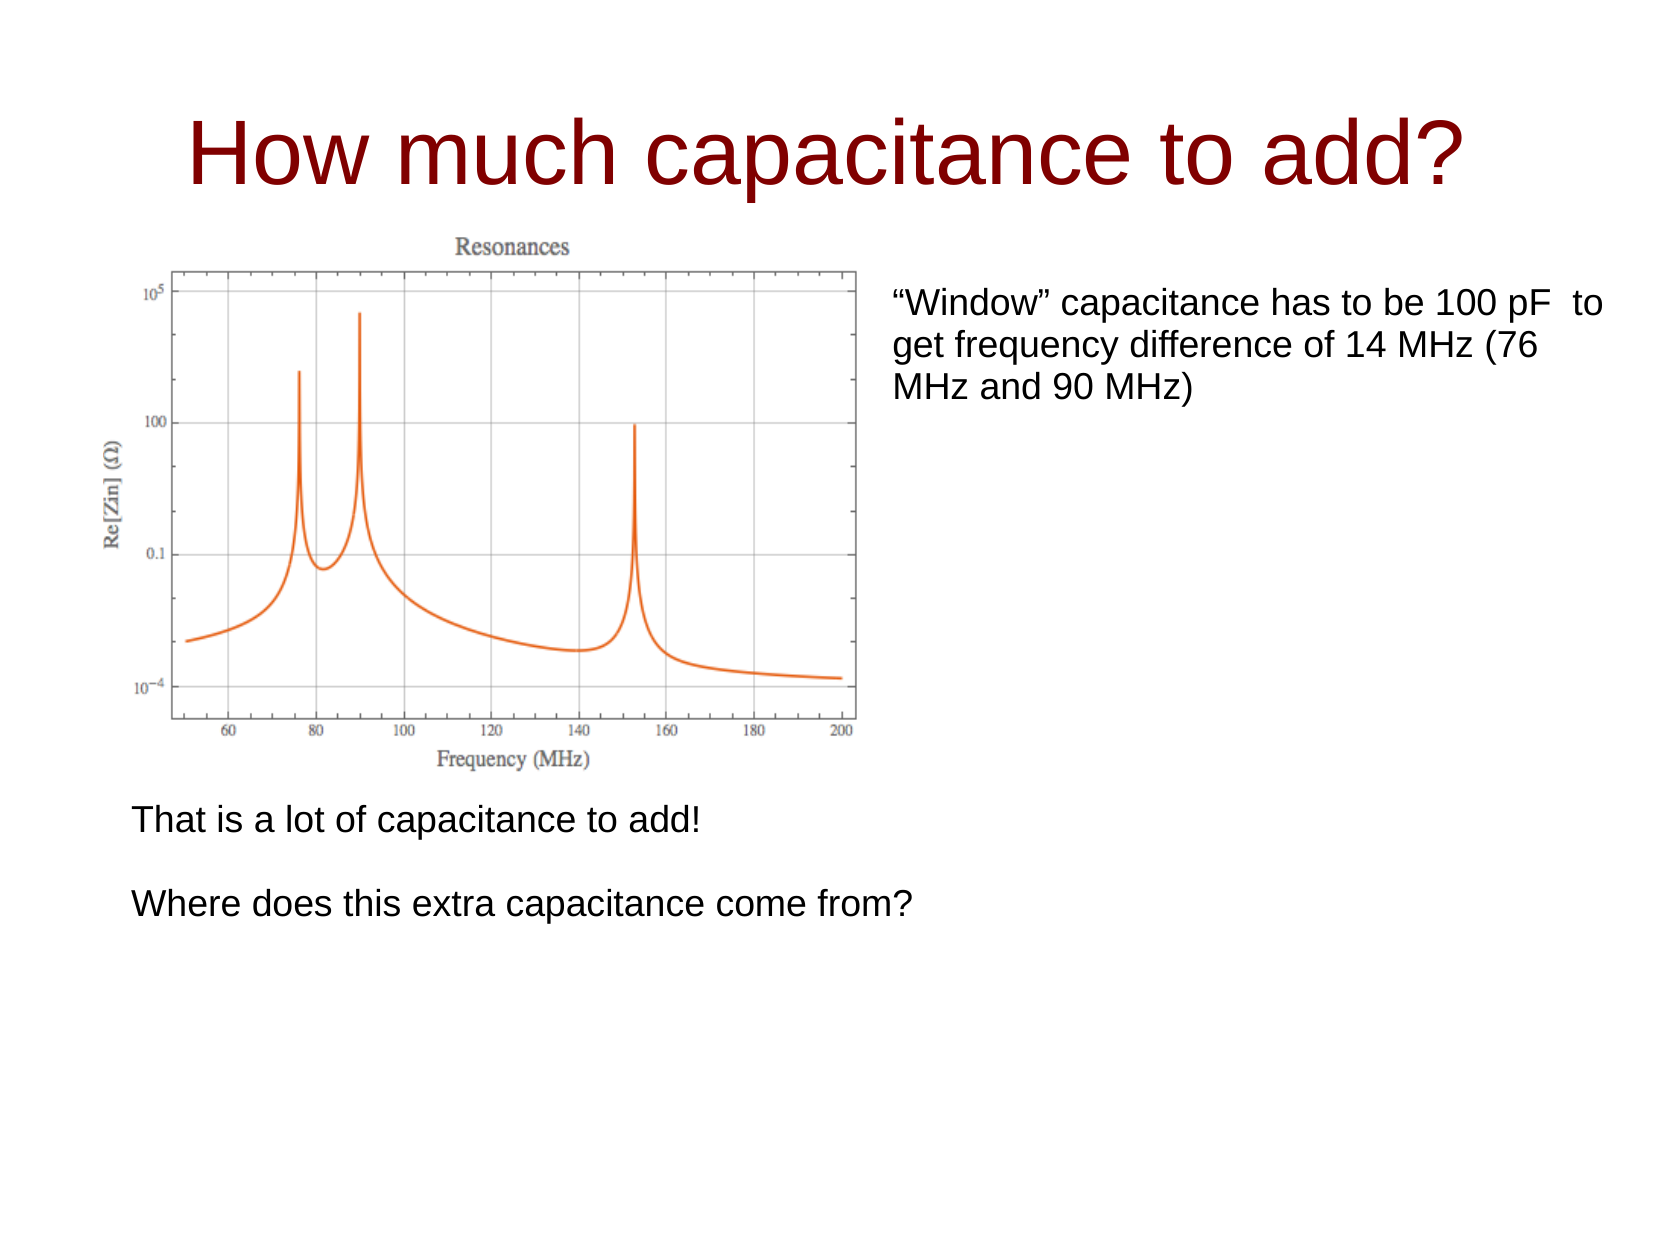

# How much capacitance to add?
“Window” capacitance has to be 100 pF to get frequency difference of 14 MHz (76 MHz and 90 MHz)
That is a lot of capacitance to add!
Where does this extra capacitance come from?